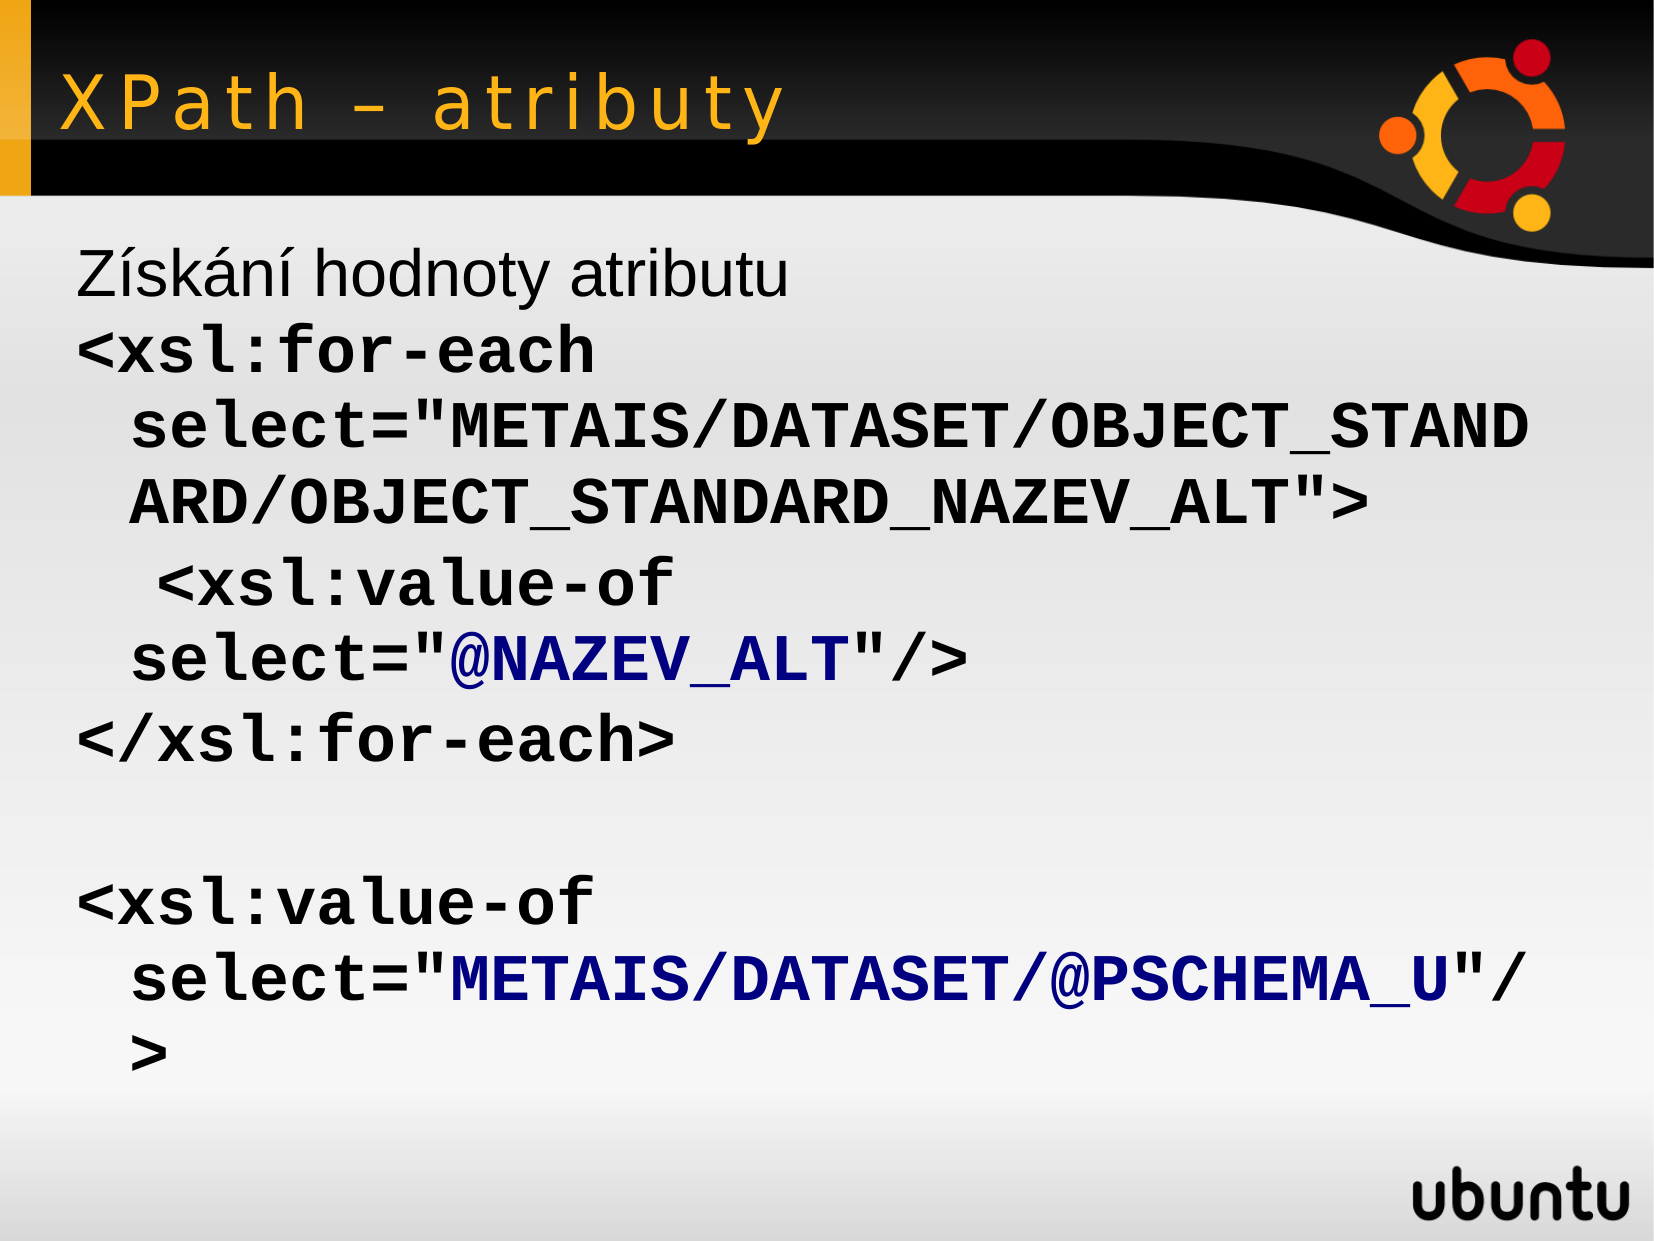

# XPath – atributy
Získání hodnoty atributu
<xsl:for-each select="METAIS/DATASET/OBJECT_STANDARD/OBJECT_STANDARD_NAZEV_ALT">
 <xsl:value-of select="@NAZEV_ALT"/>
</xsl:for-each>
<xsl:value-of select="METAIS/DATASET/@PSCHEMA_U"/>